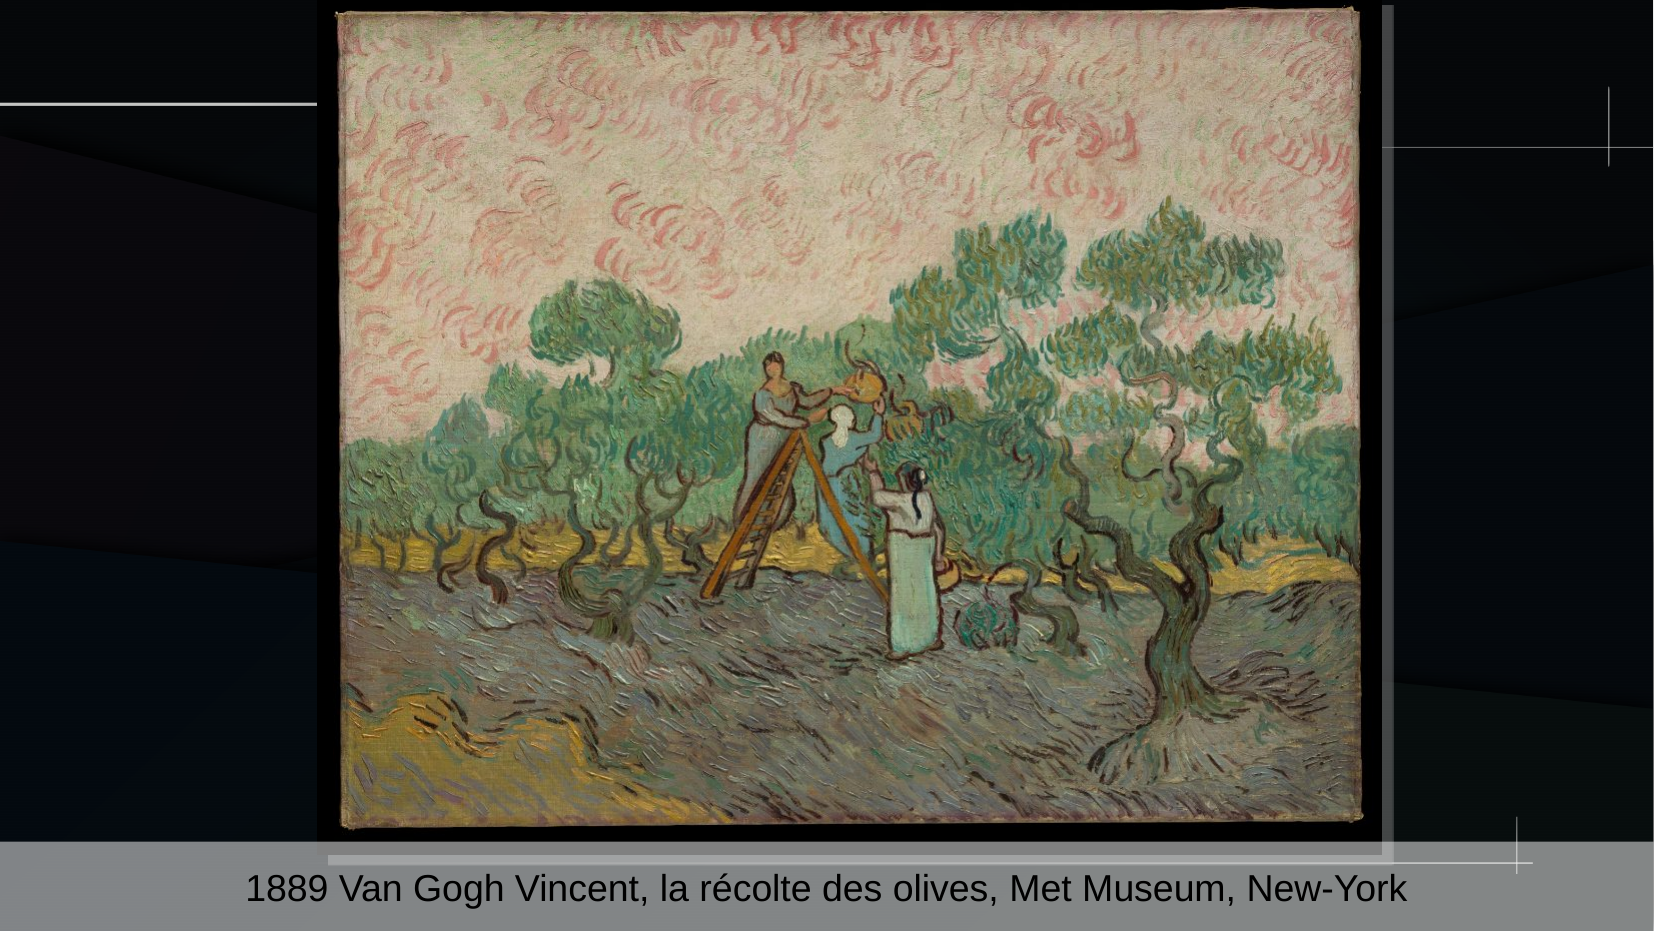

1889 Van Gogh Vincent, la récolte des olives, Met Museum, New-York